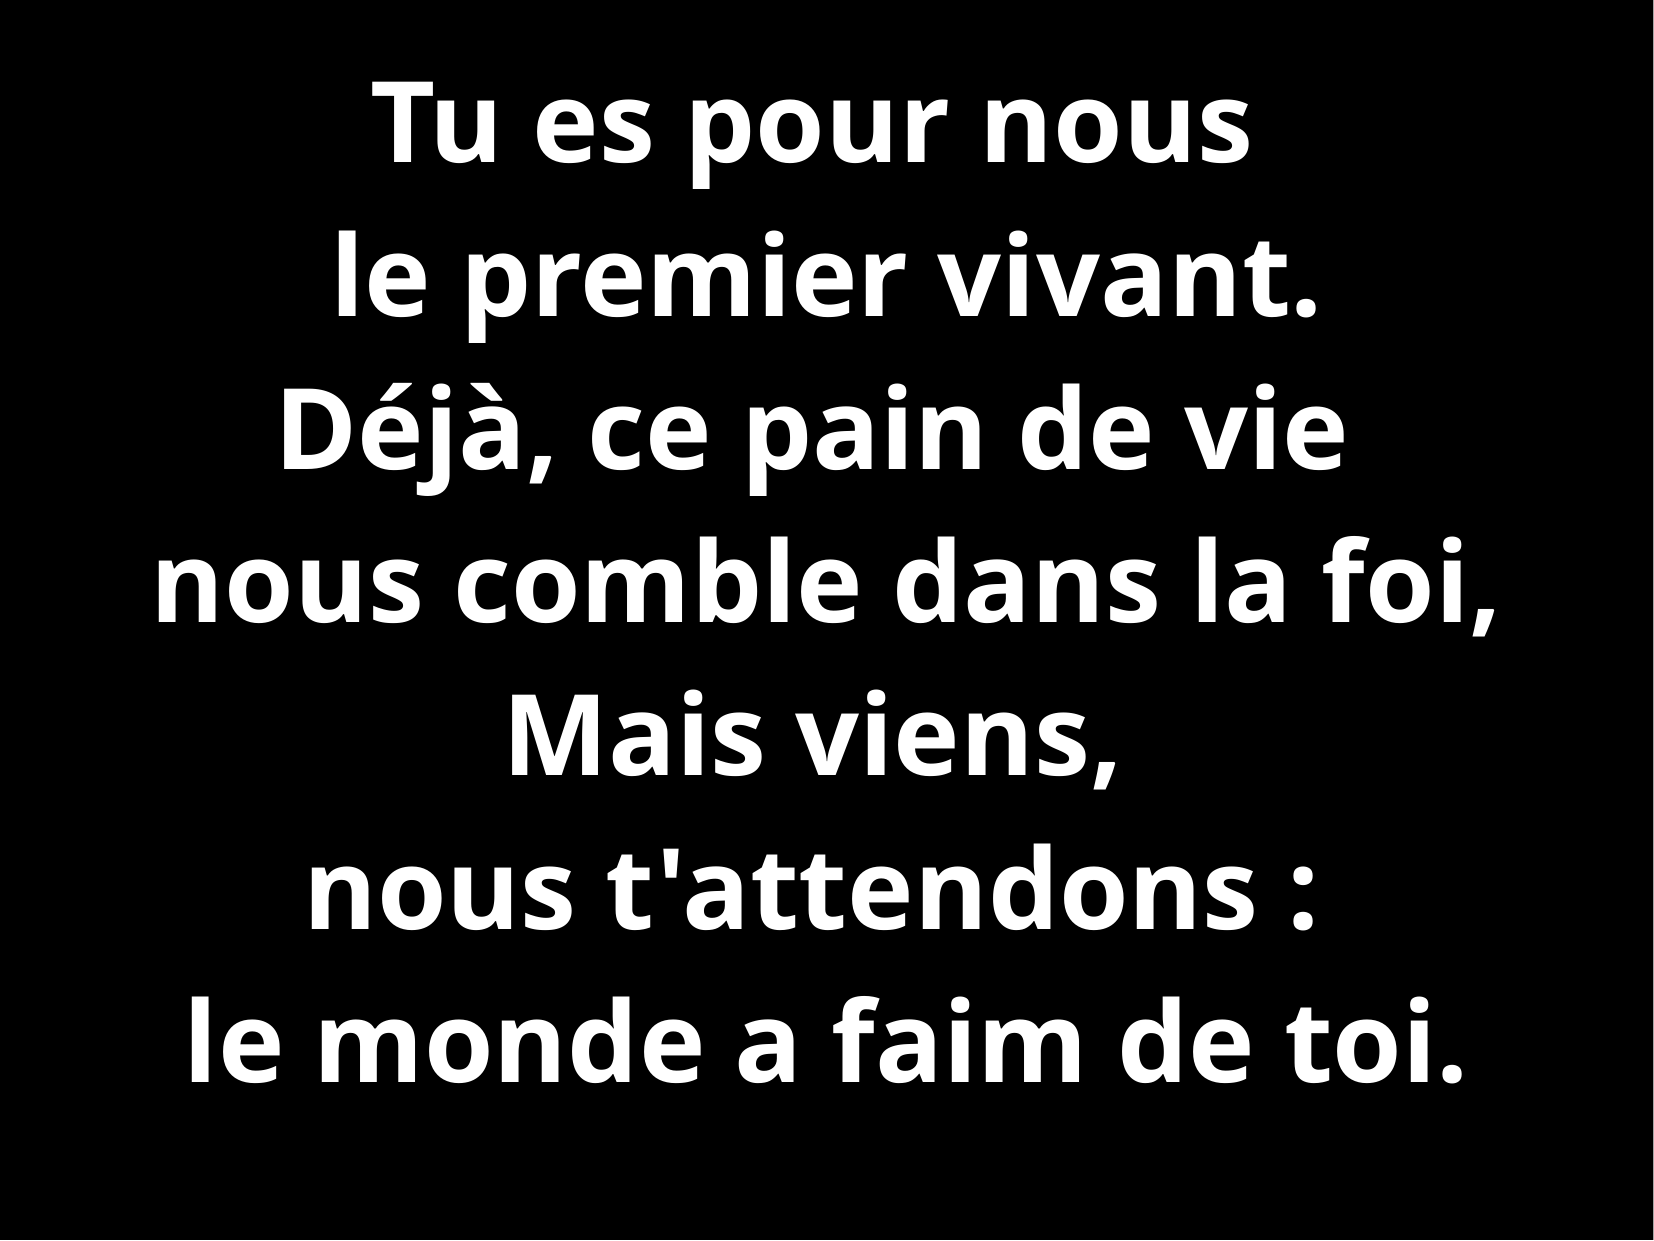

# Tu es pour nous
le premier vivant.
Déjà, ce pain de vie
nous comble dans la foi,
Mais viens,
nous t'attendons :
le monde a faim de toi.